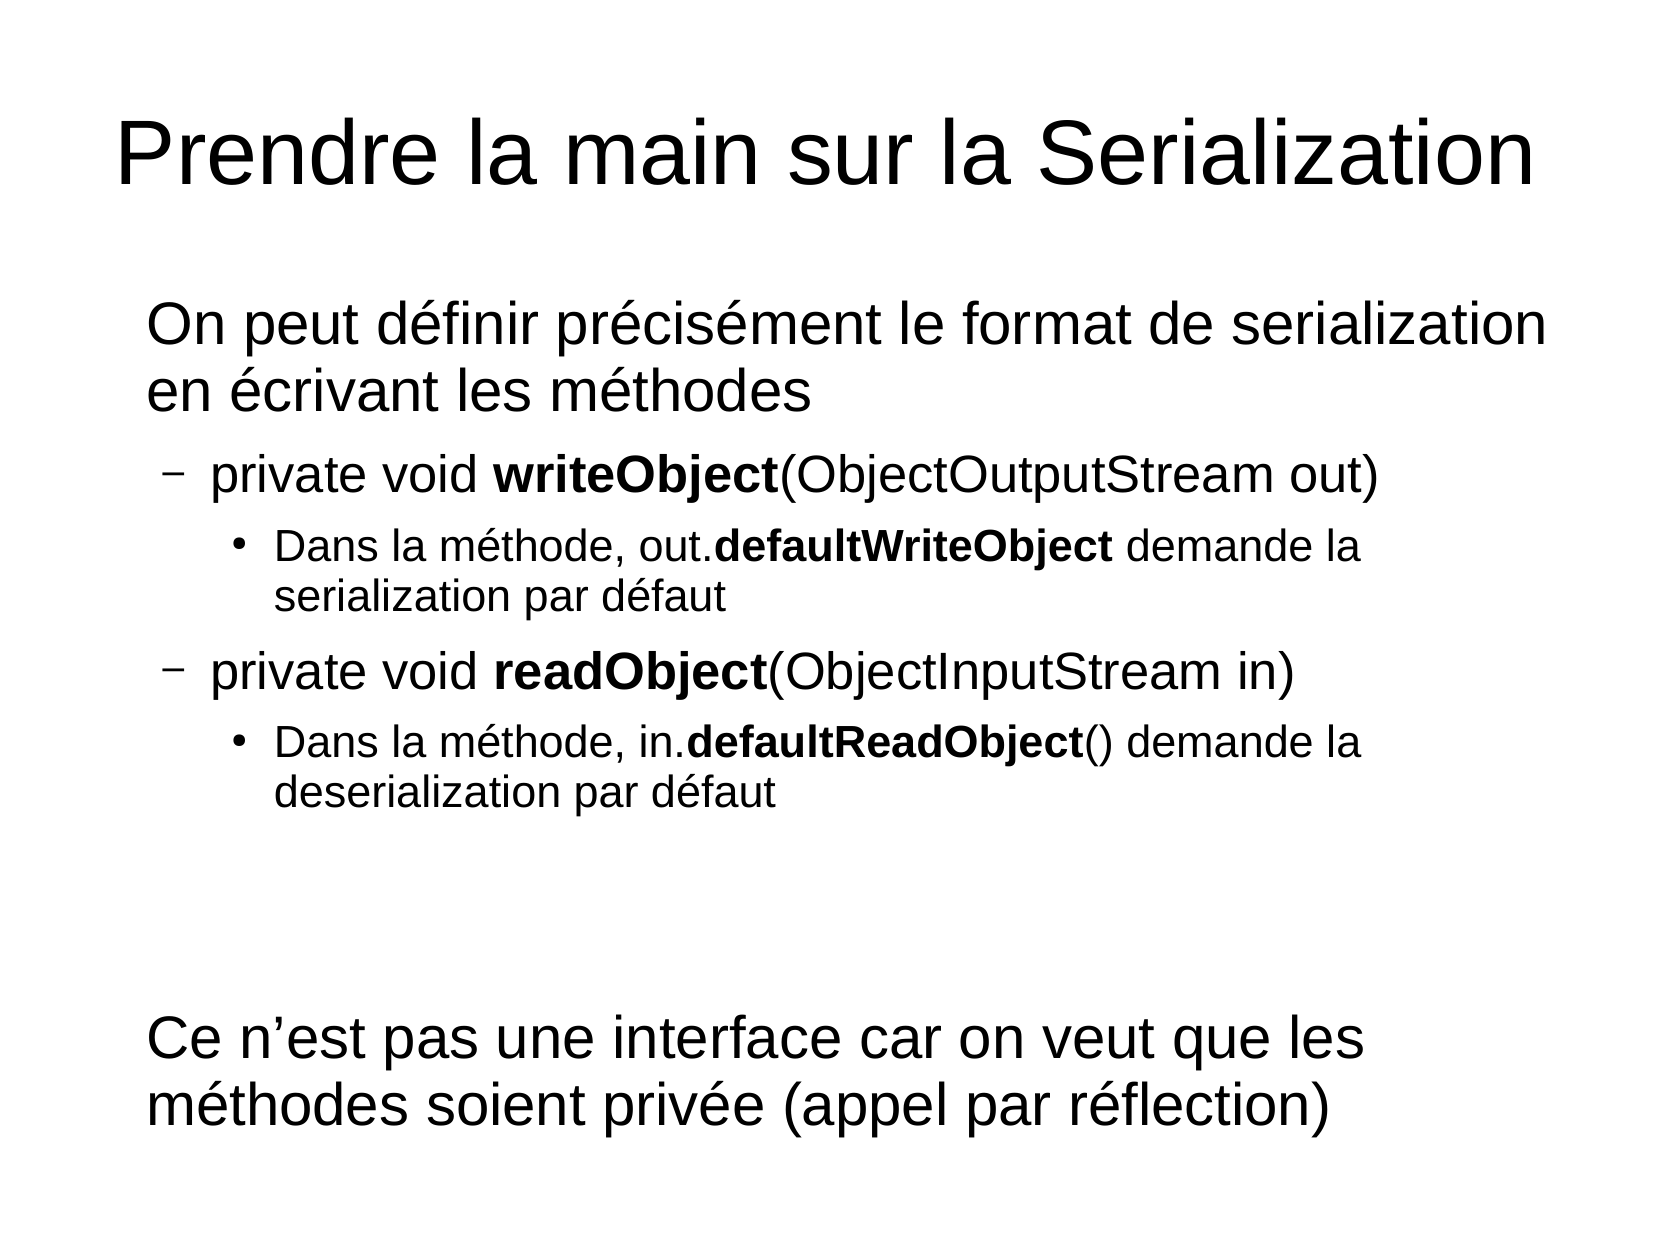

# Prendre la main sur la Serialization
On peut définir précisément le format de serialization en écrivant les méthodes
private void writeObject(ObjectOutputStream out)
Dans la méthode, out.defaultWriteObject demande la serialization par défaut
private void readObject(ObjectInputStream in)
Dans la méthode, in.defaultReadObject() demande la deserialization par défaut
Ce n’est pas une interface car on veut que les méthodes soient privée (appel par réflection)